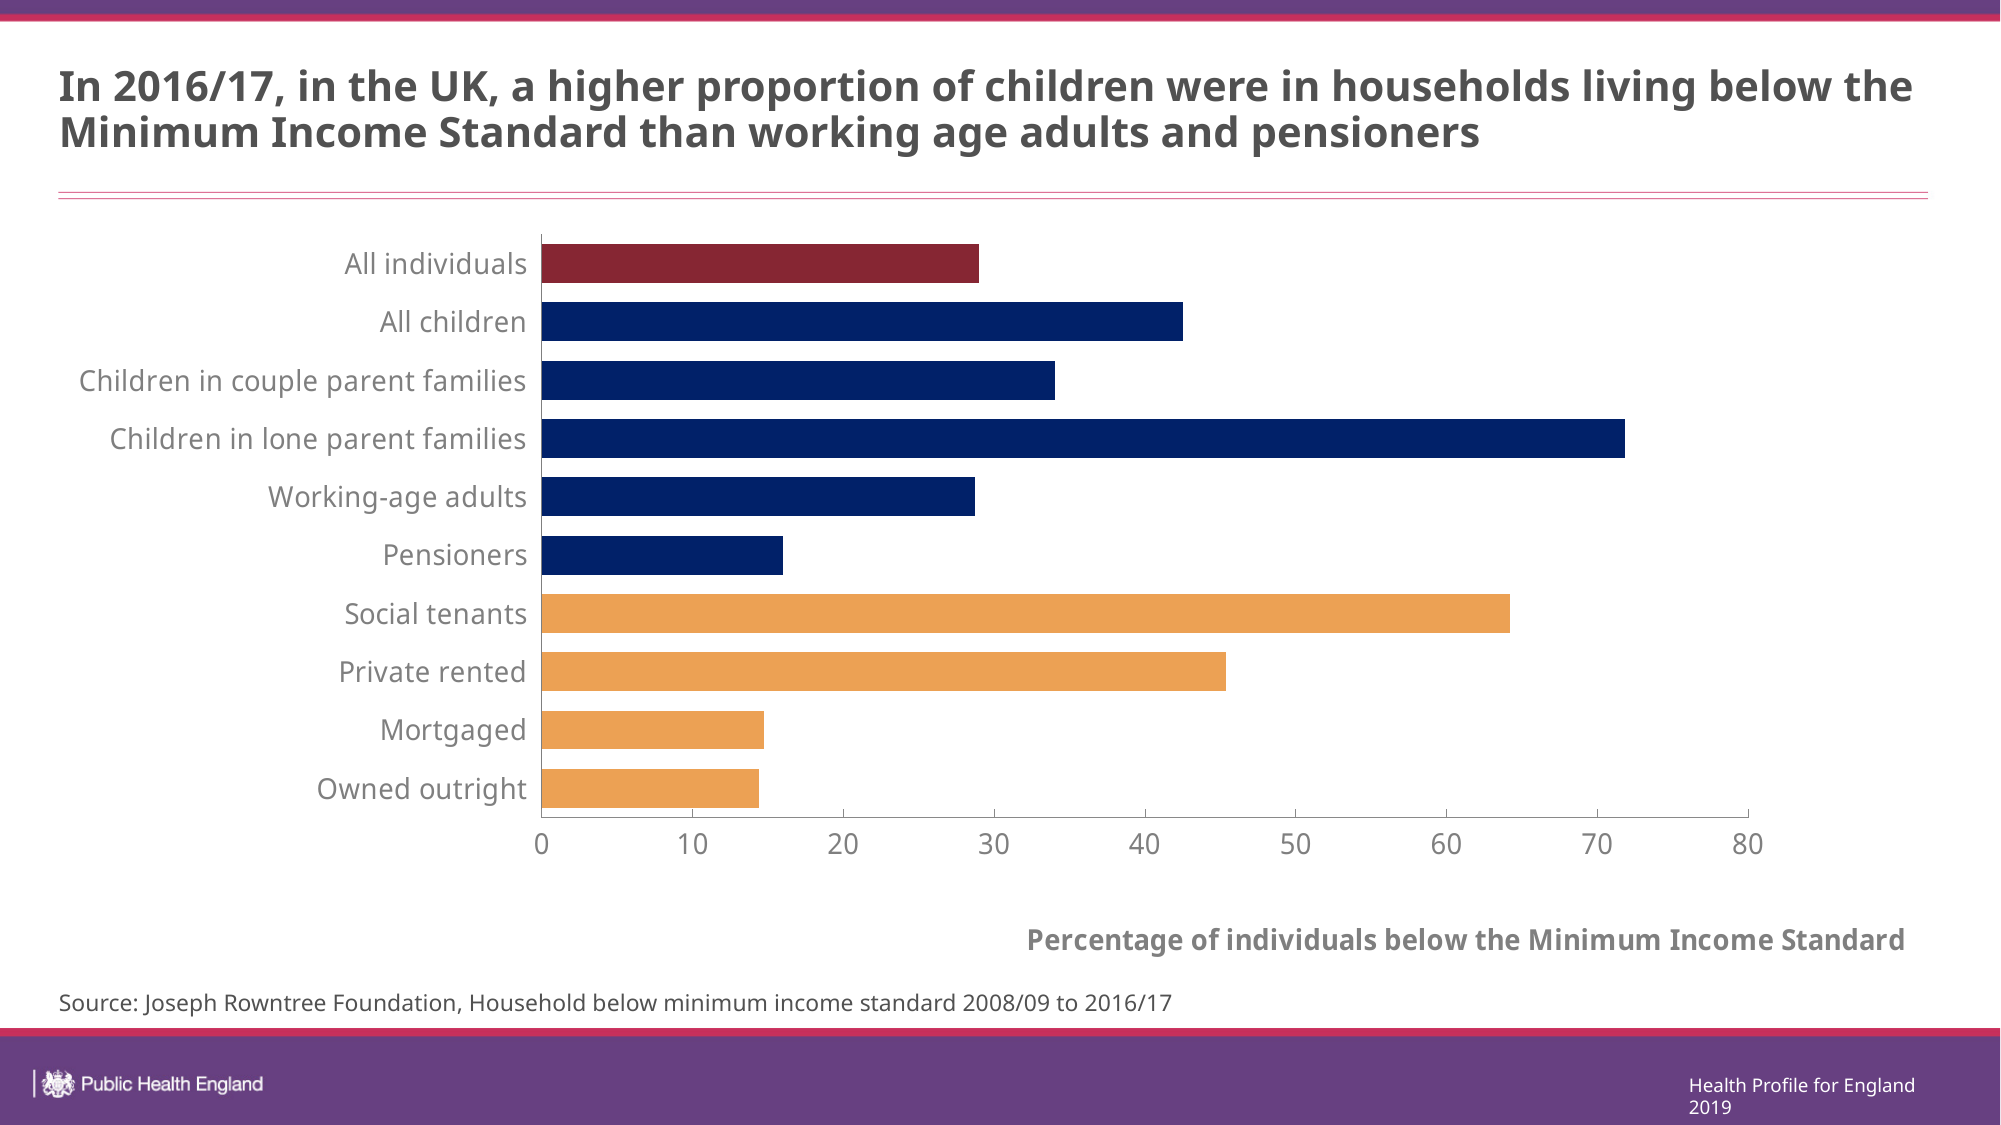

# In 2016/17, in the UK, a higher proportion of children were in households living below the Minimum Income Standard than working age adults and pensioners
### Chart
| Category | MIS |
|---|---|
| All individuals | 29.0 |
| All children | 42.5 |
| Children in couple parent families | 34.0 |
| Children in lone parent families | 71.8 |
| Working-age adults | 28.7 |
| Pensioners | 16.0 |
| Social tenants | 64.2 |
| Private rented | 45.4 |
| Mortgaged | 14.7 |
| Owned outright | 14.4 |
Source: Joseph Rowntree Foundation, Household below minimum income standard 2008/09 to 2016/17
Health Profile for England 2019